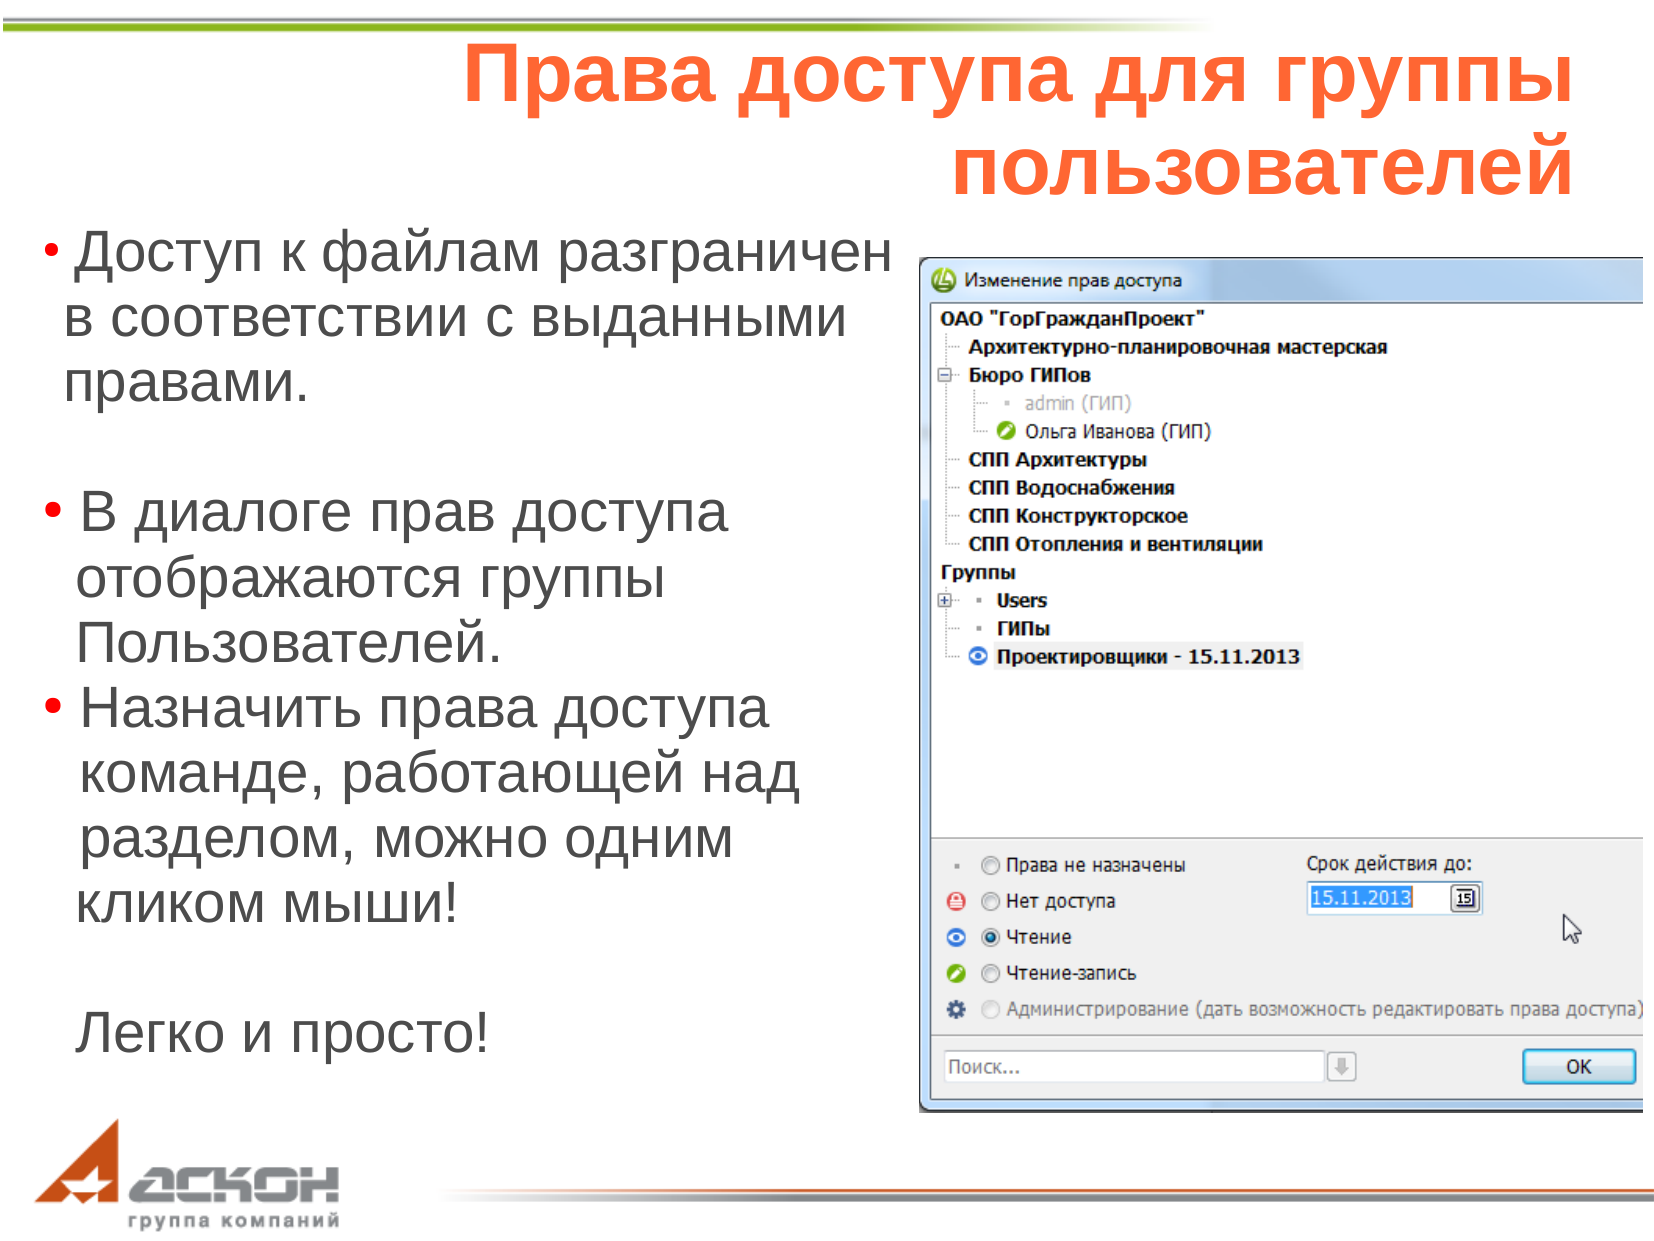

# Права доступа для группы пользователей
 Доступ к файлам разграничен
в соответствии с выданными
правами.
 В диалоге прав доступа
 отображаются группы
 Пользователей.
 Назначить права доступа
 команде, работающей над
 разделом, можно одним
 кликом мыши!
 Легко и просто!